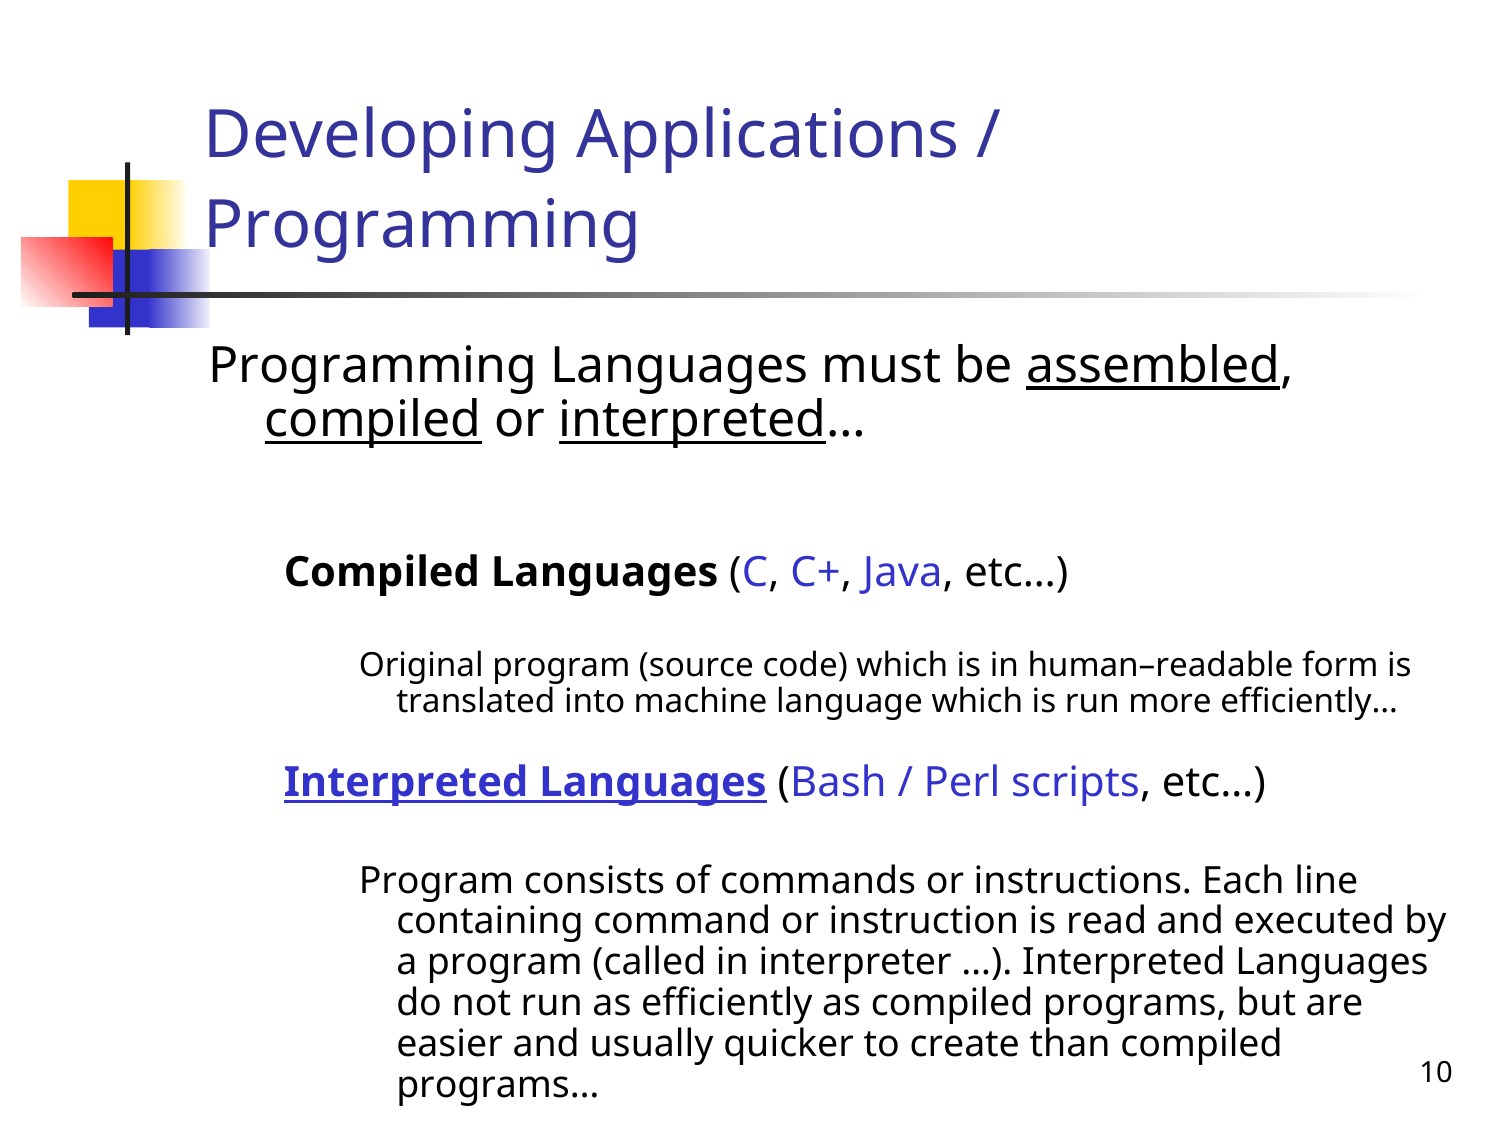

# Developing Applications / Programming
Programming Languages must be assembled, compiled or interpreted…
Compiled Languages (C, C+, Java, etc…)
Original program (source code) which is in human–readable form is translated into machine language which is run more efficiently…
Interpreted Languages (Bash / Perl scripts, etc…)
Program consists of commands or instructions. Each line containing command or instruction is read and executed by a program (called in interpreter …). Interpreted Languages do not run as efficiently as compiled programs, but are easier and usually quicker to create than compiled programs…
10